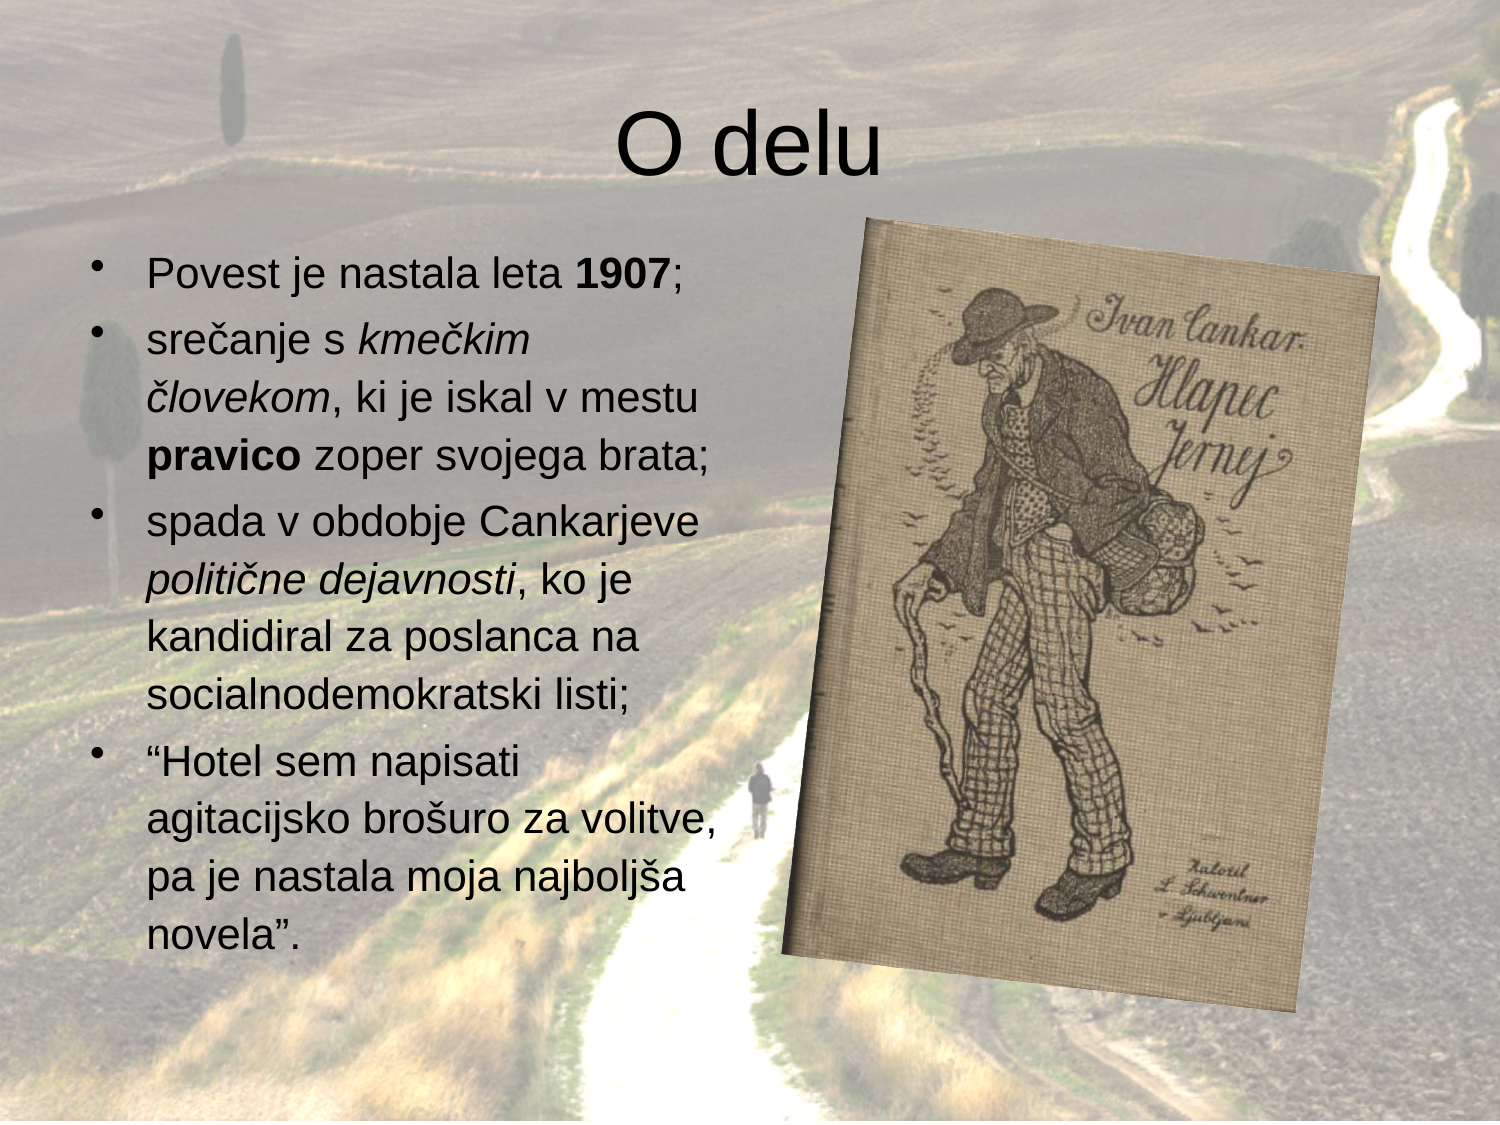

# O delu
Povest je nastala leta 1907;
srečanje s kmečkim človekom, ki je iskal v mestu pravico zoper svojega brata;
spada v obdobje Cankarjeve politične dejavnosti, ko je kandidiral za poslanca na socialnodemokratski listi;
“Hotel sem napisati agitacijsko brošuro za volitve, pa je nastala moja najboljša novela”.